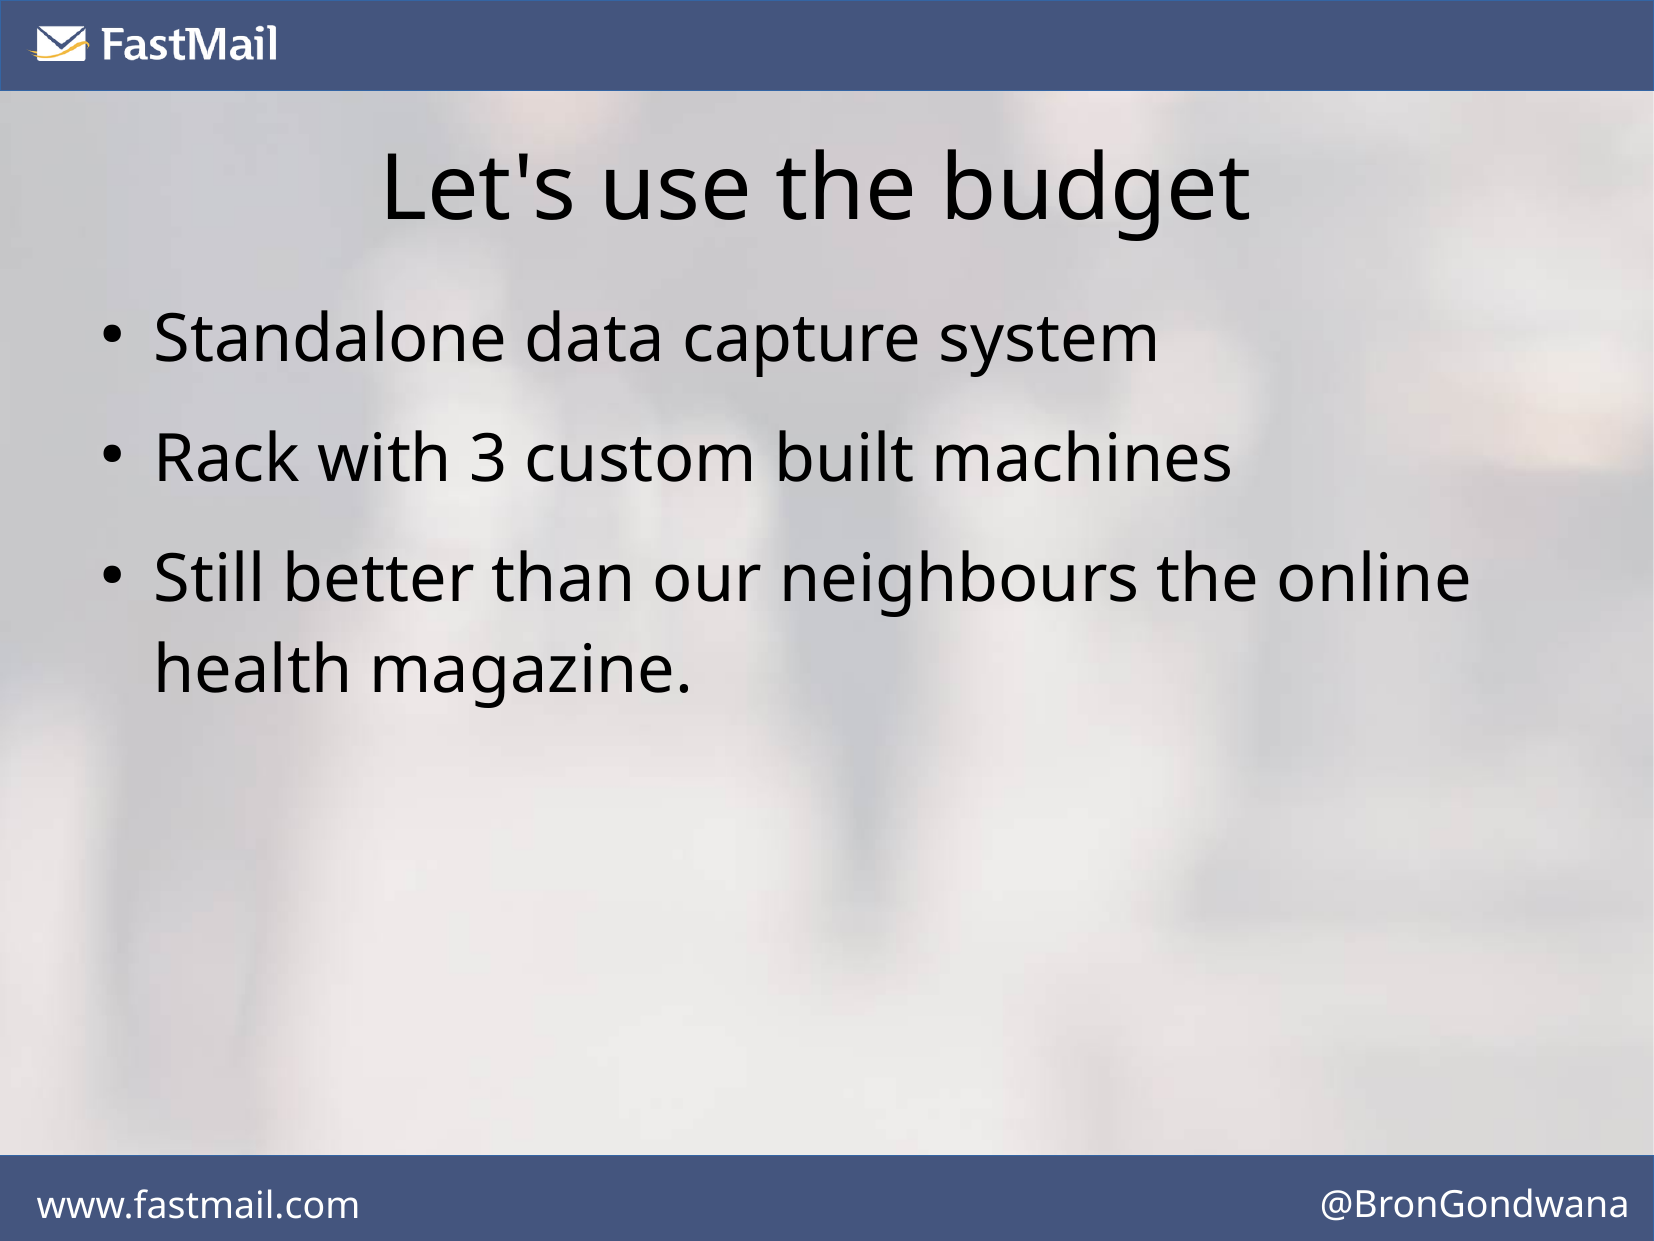

# Let's use the budget
Standalone data capture system
Rack with 3 custom built machines
Still better than our neighbours the online health magazine.